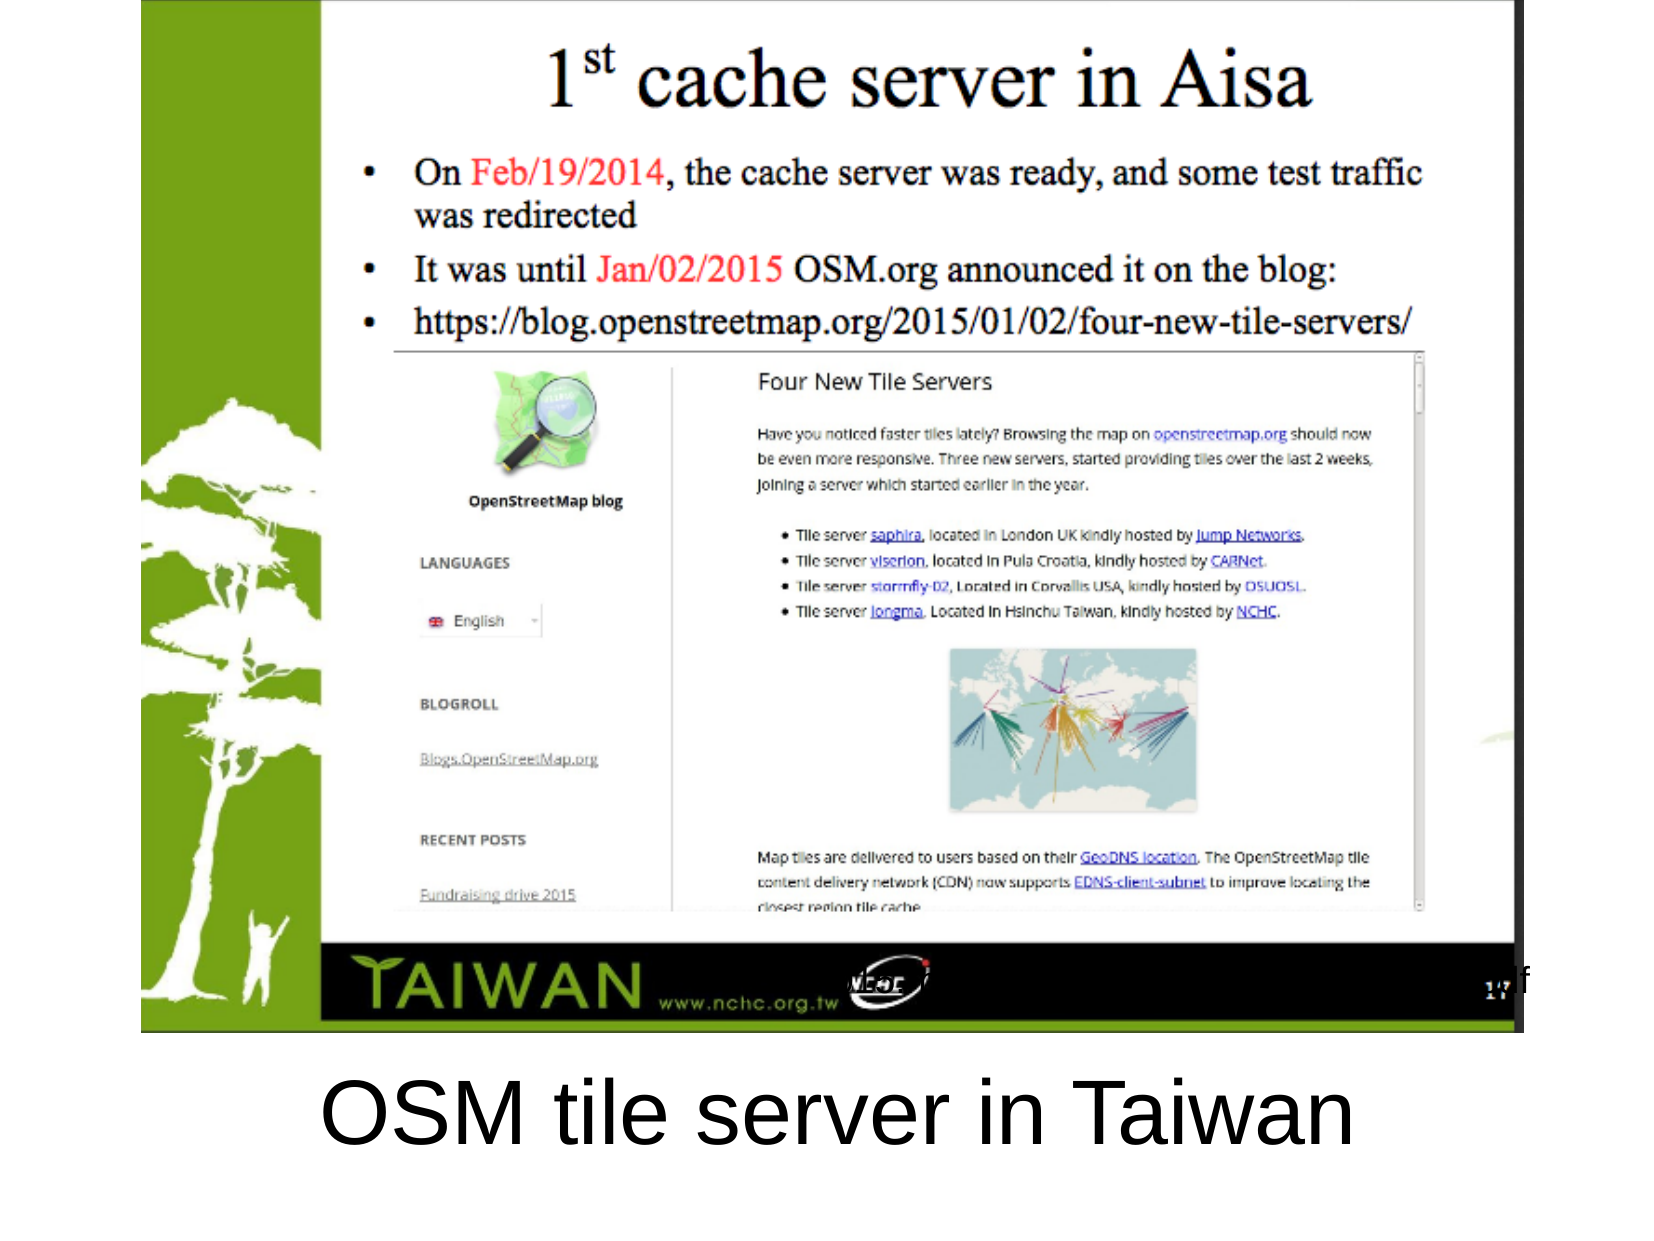

https://2015.rmll.info/IMG/pdf/lsm2015-osm-v1.pdf
# OSM tile server in Taiwan